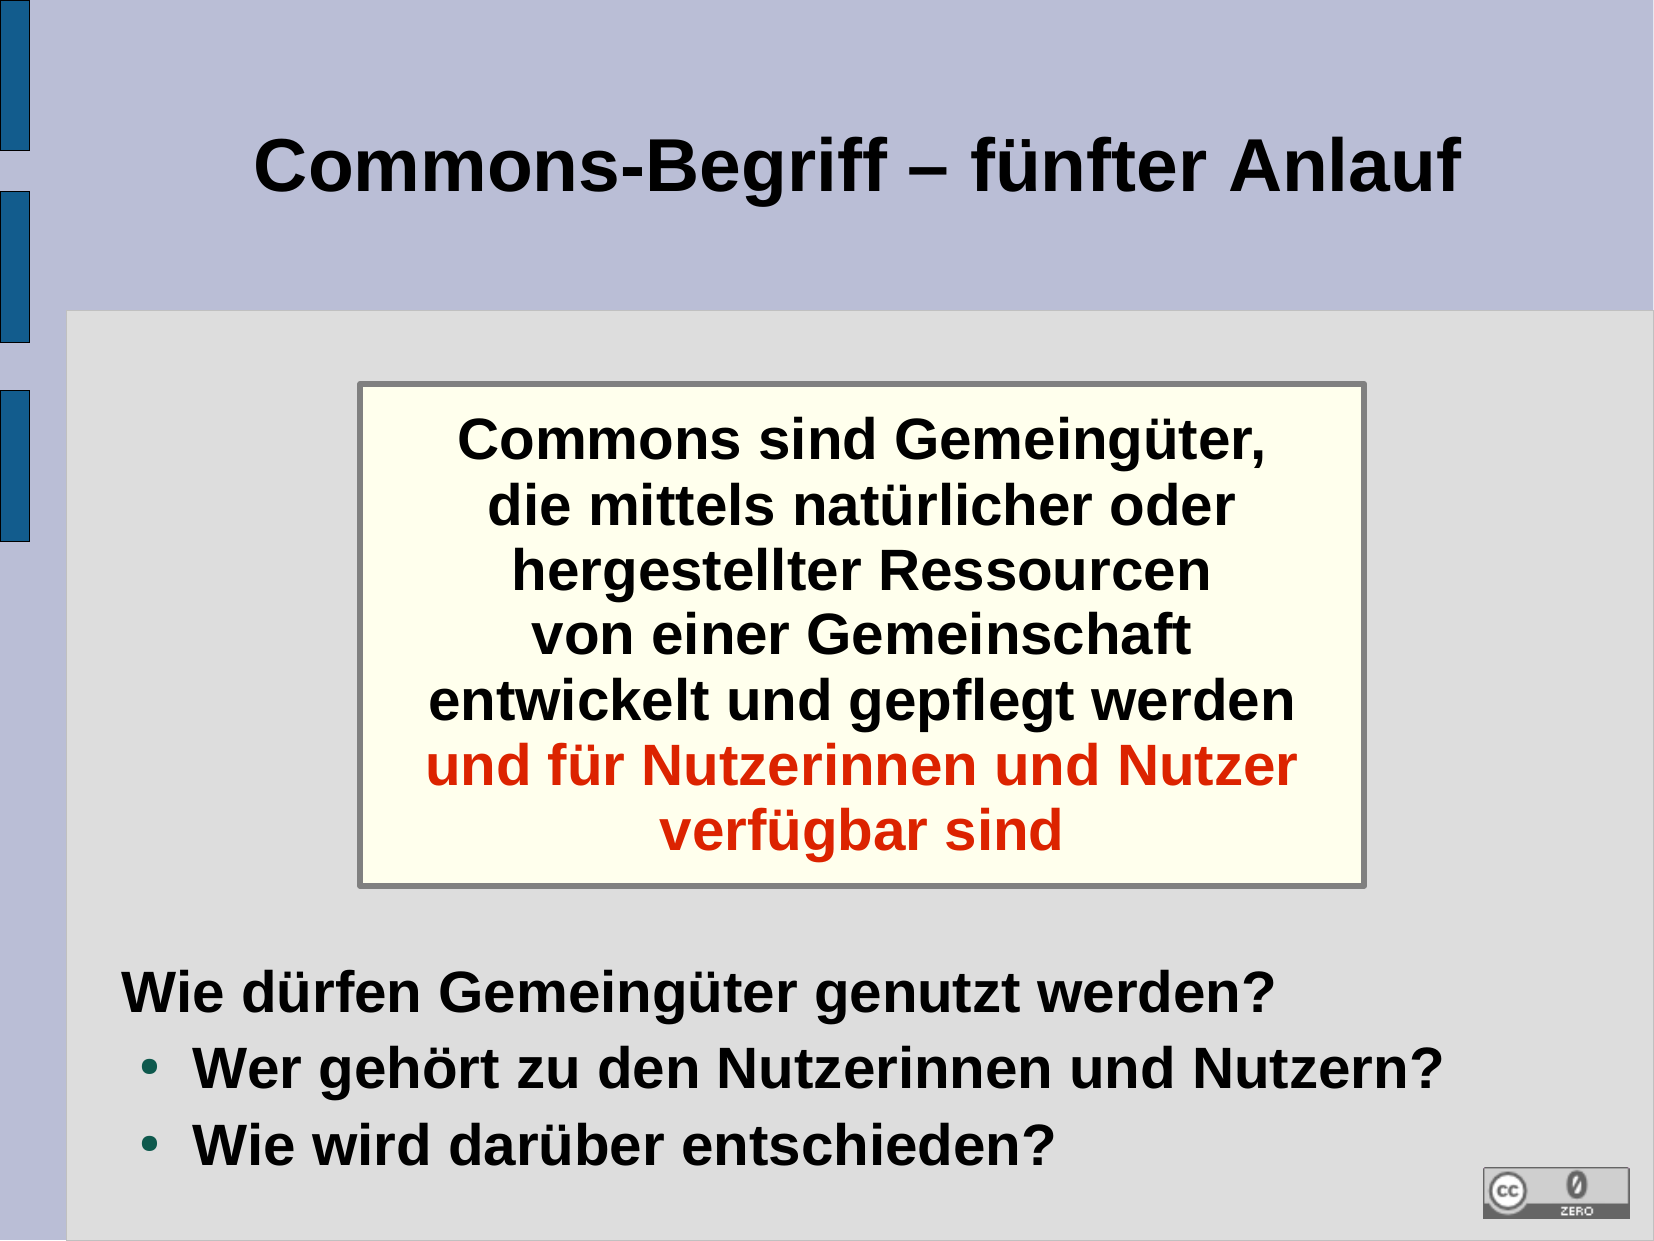

# Commons-Begriff – fünfter Anlauf
Wie dürfen Gemeingüter genutzt werden?
Wer gehört zu den Nutzerinnen und Nutzern?
Wie wird darüber entschieden?
Commons sind Gemeingüter,
die mittels natürlicher oder
hergestellter Ressourcen
von einer Gemeinschaft
entwickelt und gepflegt werden
und für Nutzerinnen und Nutzer
verfügbar sind